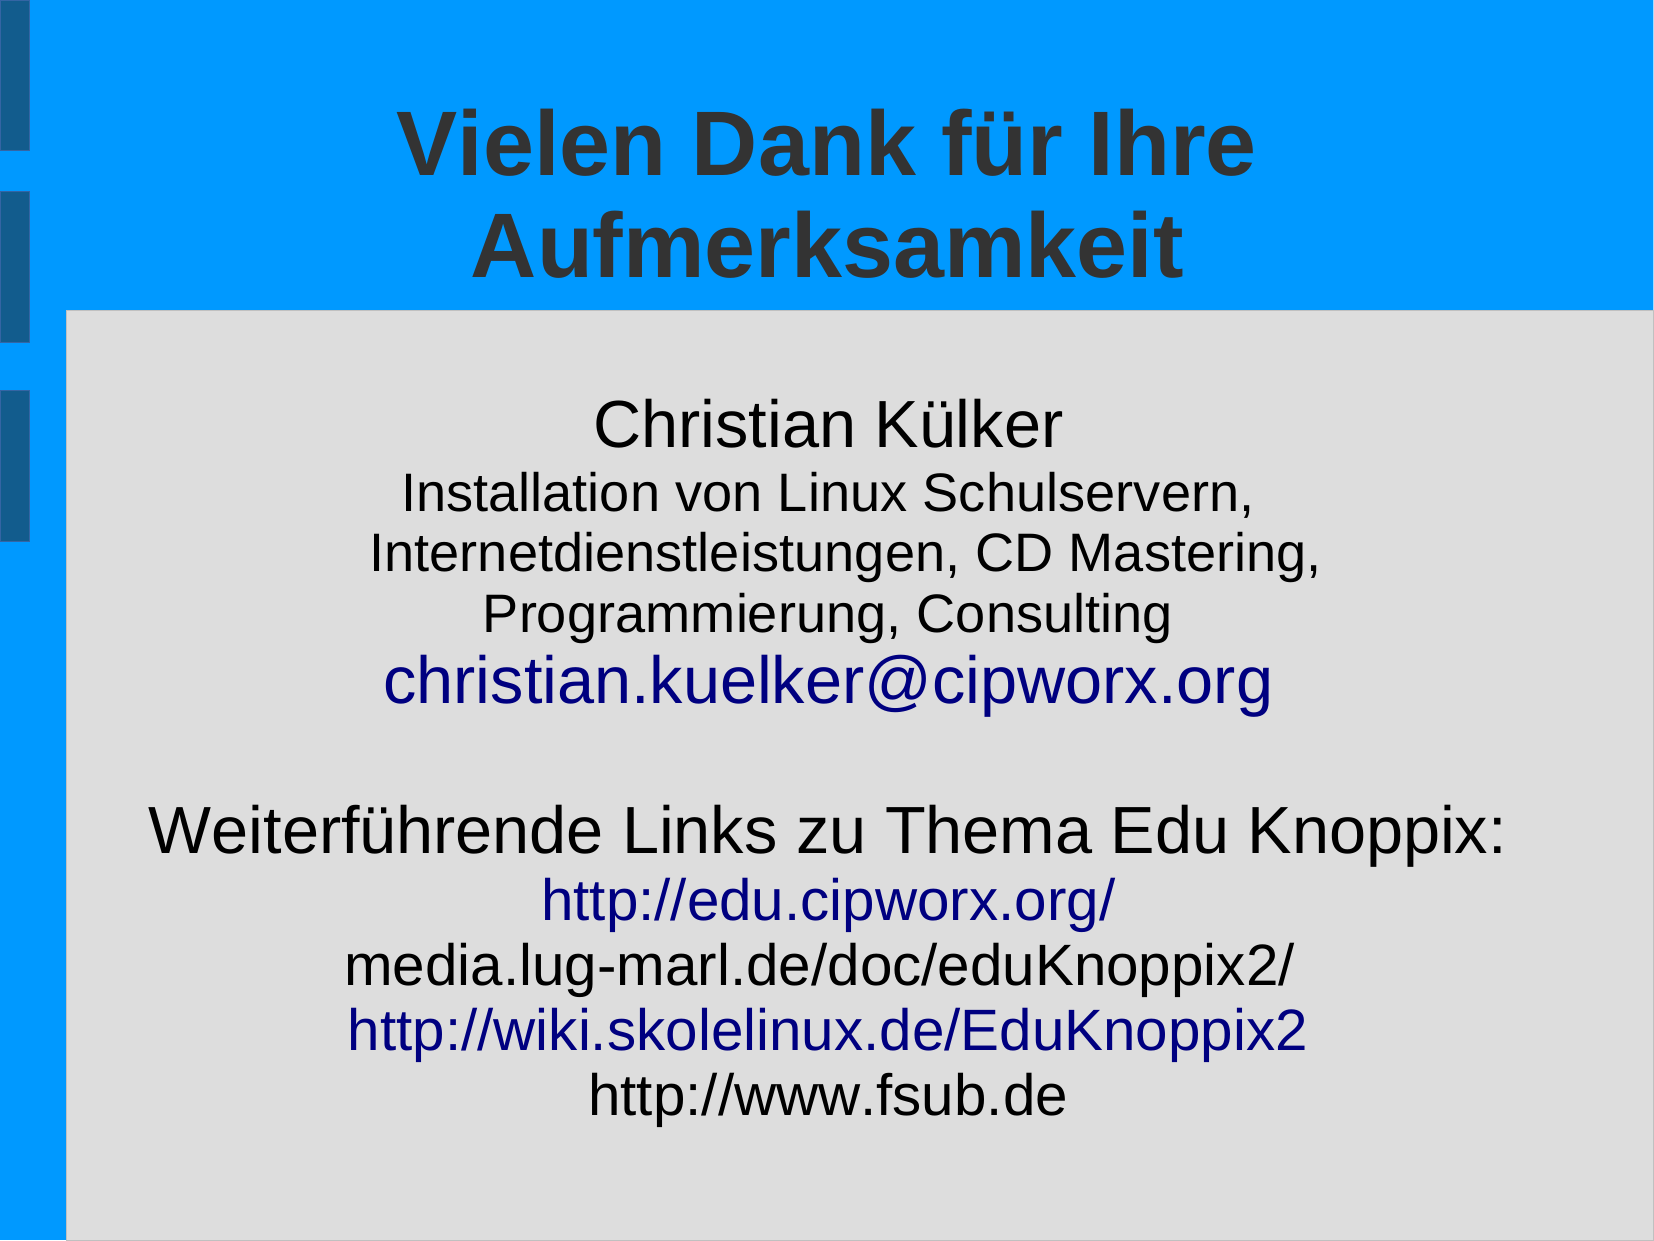

# Vielen Dank für Ihre Aufmerksamkeit
Christian Külker
Installation von Linux Schulservern, Internetdienstleistungen, CD Mastering,
Programmierung, Consulting
christian.kuelker@cipworx.org
Weiterführende Links zu Thema Edu Knoppix:
http://edu.cipworx.org/
media.lug-marl.de/doc/eduKnoppix2/
http://wiki.skolelinux.de/EduKnoppix2
http://www.fsub.de